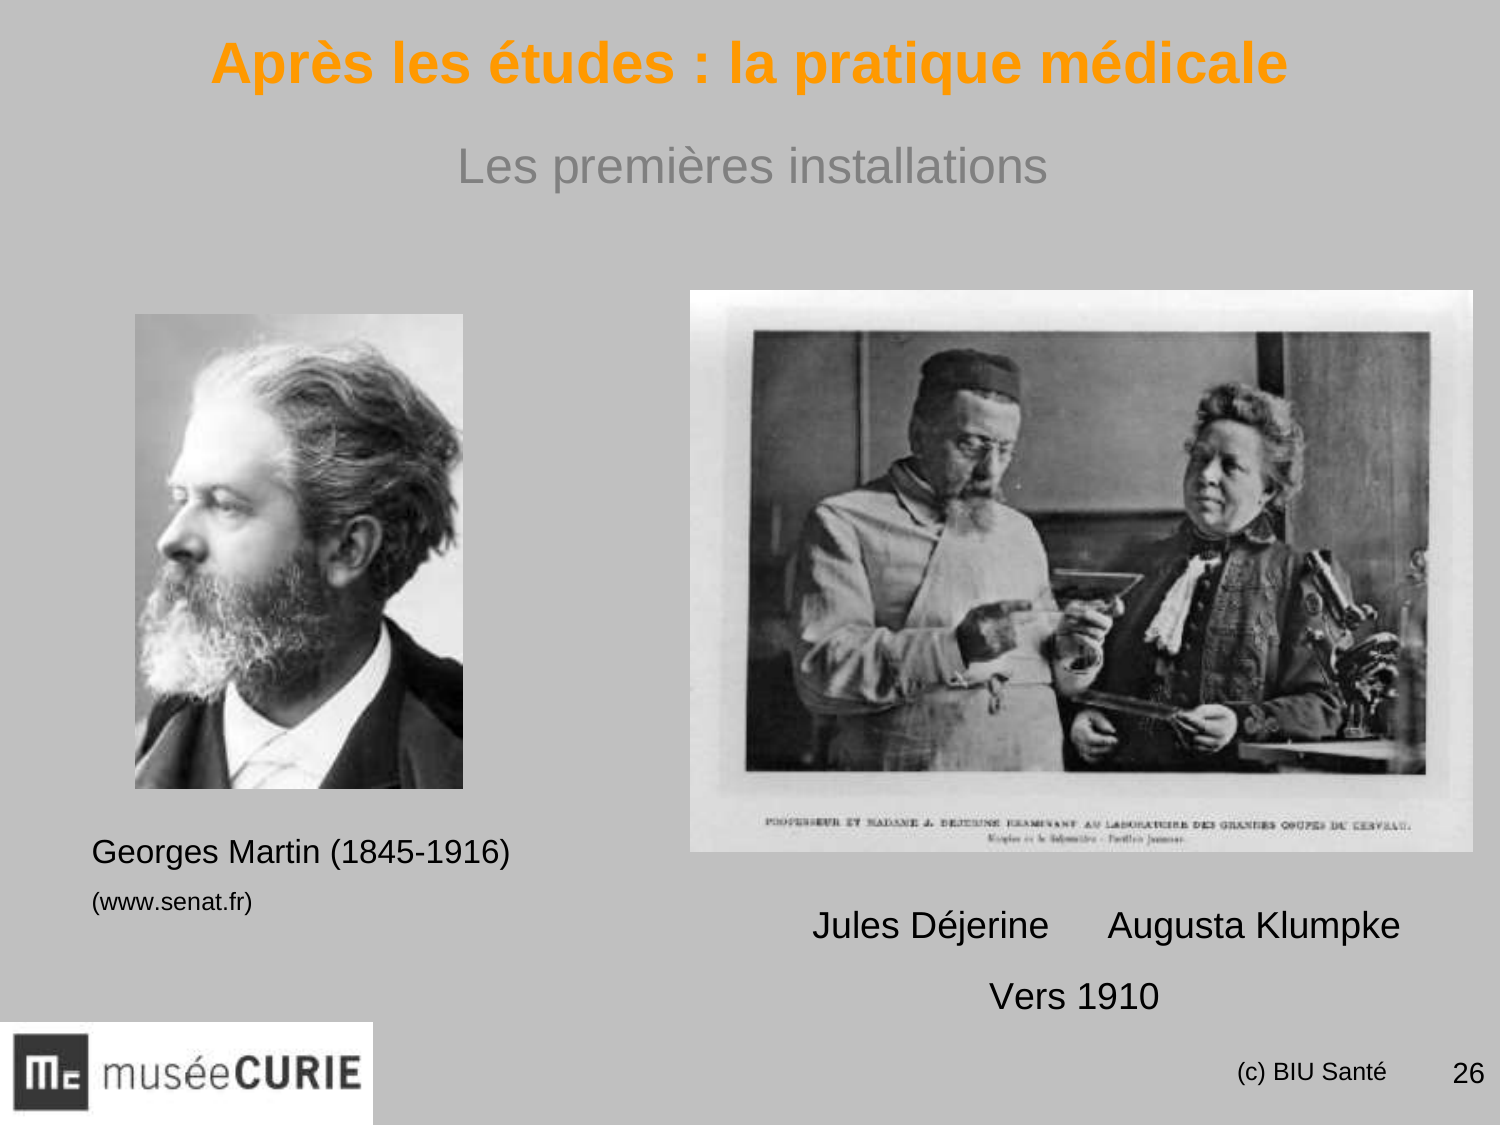

Après les études : la pratique médicale
Les premières installations
Georges Martin (1845-1916)
(www.senat.fr)
Jules Déjerine
Augusta Klumpke
Vers 1910
(c) BIU Santé